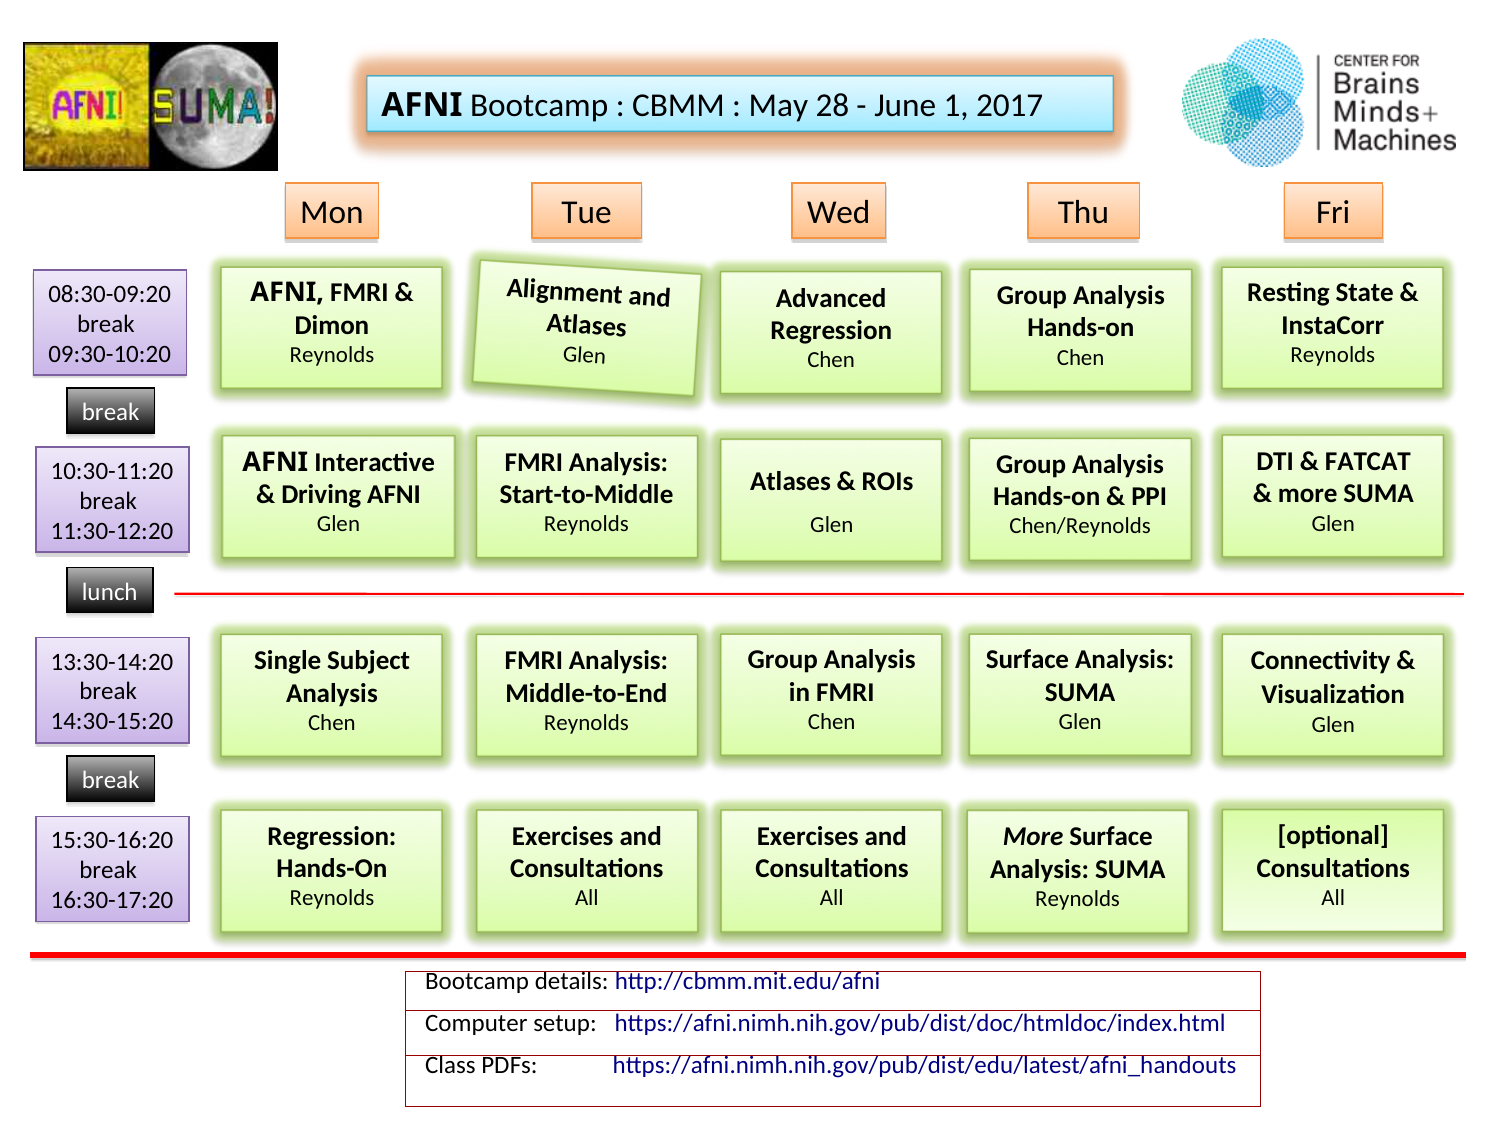

AFNI Bootcamp : CBMM : May 28 - June 1, 2017
Mon
Tue
Wed
Thu
Fri
Alignment and
Atlases
Glen
AFNI, FMRI & Dimon
Reynolds
Resting State & InstaCorr
Reynolds
Group Analysis Hands-on
Chen
Advanced Regression
Chen
08:30-09:20
 break
09:30-10:20
break
AFNI Interactive & Driving AFNI
Glen
FMRI Analysis: Start-to-Middle
Reynolds
DTI & FATCAT
& more SUMA
Glen
Group Analysis Hands-on & PPI
Chen/Reynolds
Atlases & ROIs
Glen
10:30-11:20
 break
11:30-12:20
lunch
Group Analysis in FMRI
Chen
Surface Analysis: SUMA
Glen
Connectivity & Visualization Glen
Single Subject Analysis
Chen
FMRI Analysis: Middle-to-End
Reynolds
13:30-14:20
 break
14:30-15:20
break
[optional]
Consultations
All
Regression: Hands-On
Reynolds
Exercises and Consultations
All
Exercises and Consultations
All
More Surface Analysis: SUMA
Reynolds
15:30-16:20
 break
16:30-17:20
Bootcamp details: http://cbmm.mit.edu/afni
Computer setup: https://afni.nimh.nih.gov/pub/dist/doc/htmldoc/index.html
Class PDFs: https://afni.nimh.nih.gov/pub/dist/edu/latest/afni_handouts